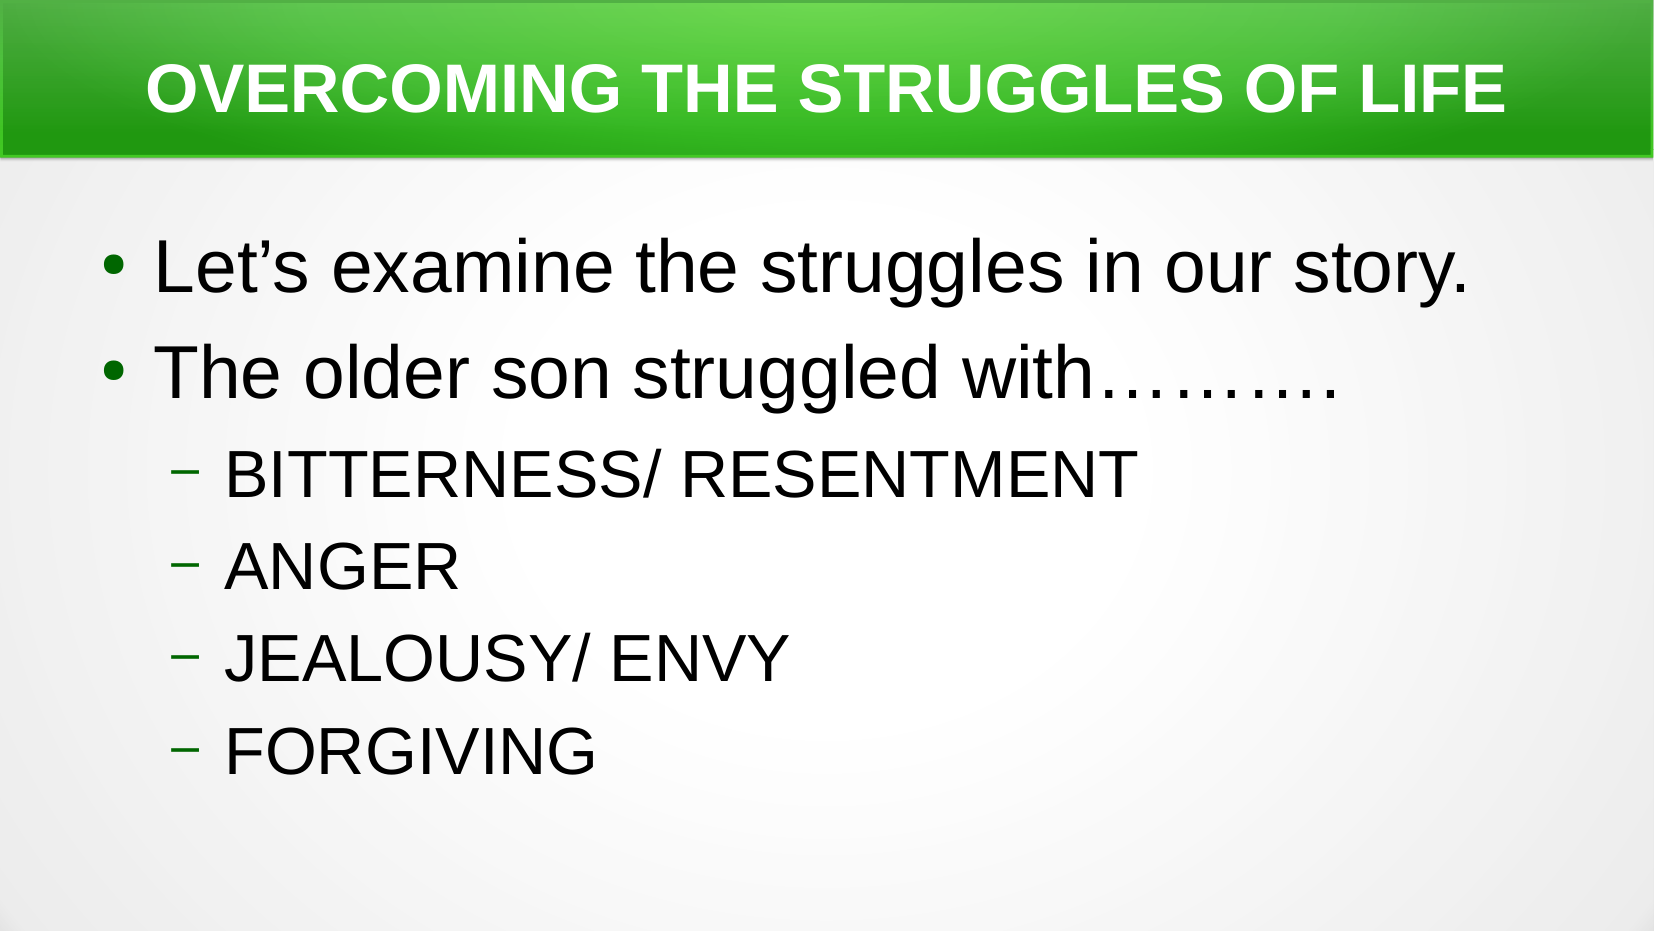

# OVERCOMING THE STRUGGLES OF LIFE
Let’s examine the struggles in our story.
The older son struggled with……….
BITTERNESS/ RESENTMENT
ANGER
JEALOUSY/ ENVY
FORGIVING